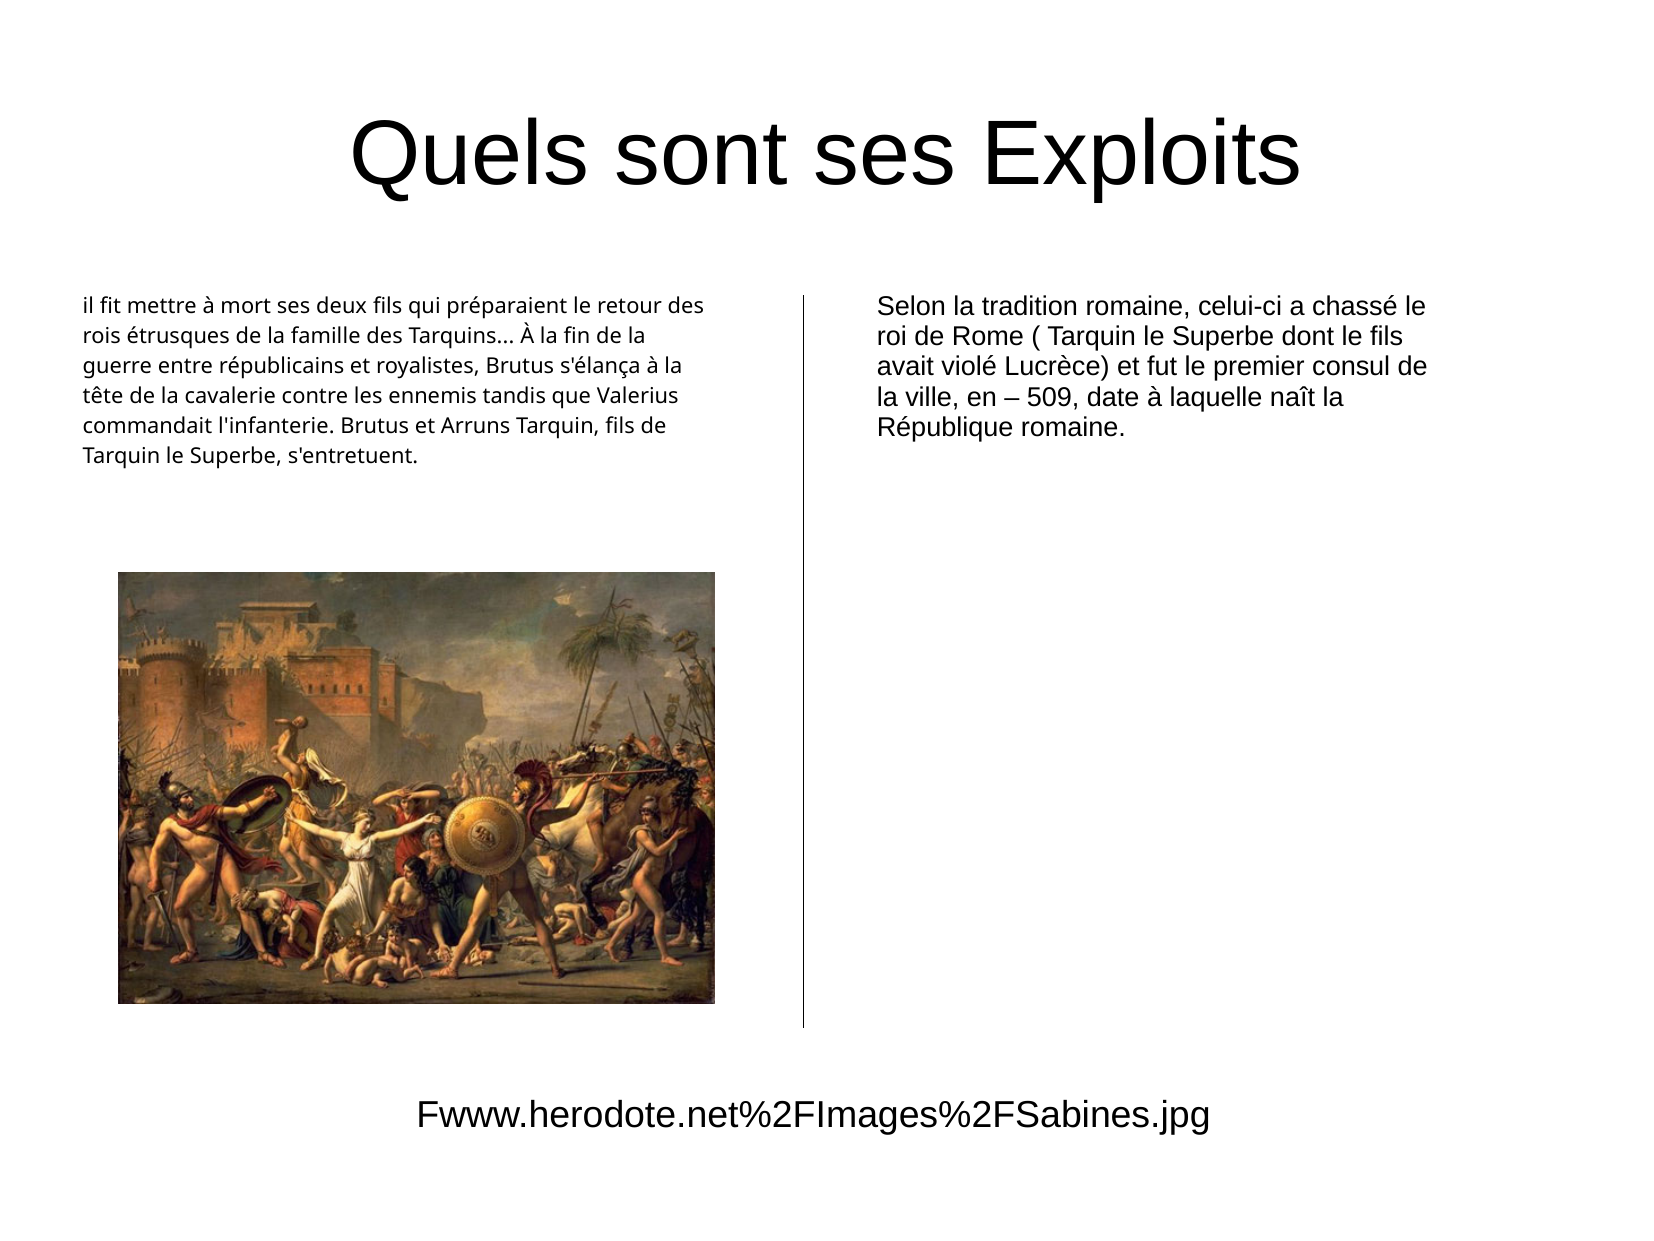

# Quels sont ses Exploits
Selon la tradition romaine, celui-ci a chassé le roi de Rome ( Tarquin le Superbe dont le fils avait violé Lucrèce) et fut le premier consul de la ville, en – 509, date à laquelle naît la République romaine.
il fit mettre à mort ses deux fils qui préparaient le retour des rois étrusques de la famille des Tarquins... À la fin de la guerre entre républicains et royalistes, Brutus s'élança à la tête de la cavalerie contre les ennemis tandis que Valerius commandait l'infanterie. Brutus et Arruns Tarquin, fils de Tarquin le Superbe, s'entretuent.
Fwww.herodote.net%2FImages%2FSabines.jpg